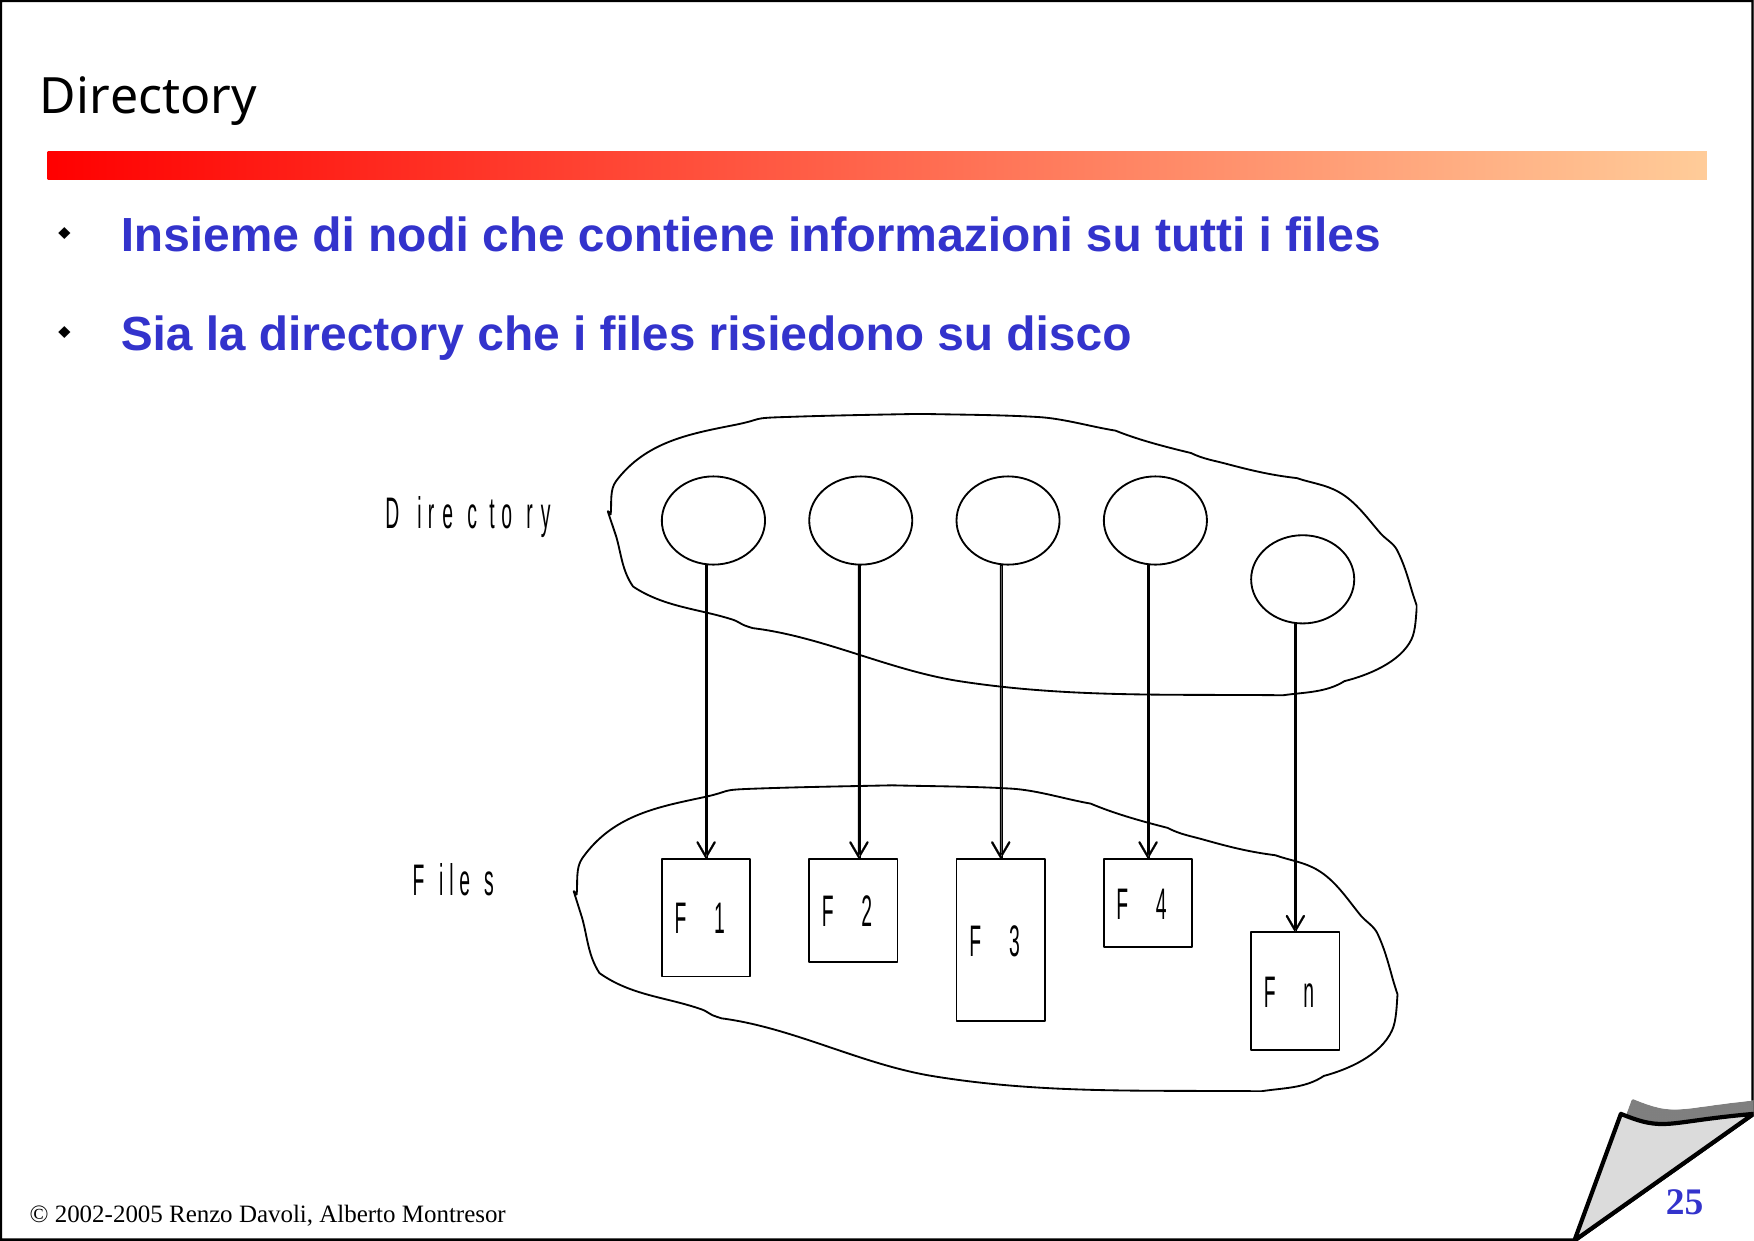

# Directory
Insieme di nodi che contiene informazioni su tutti i files
Sia la directory che i files risiedono su disco